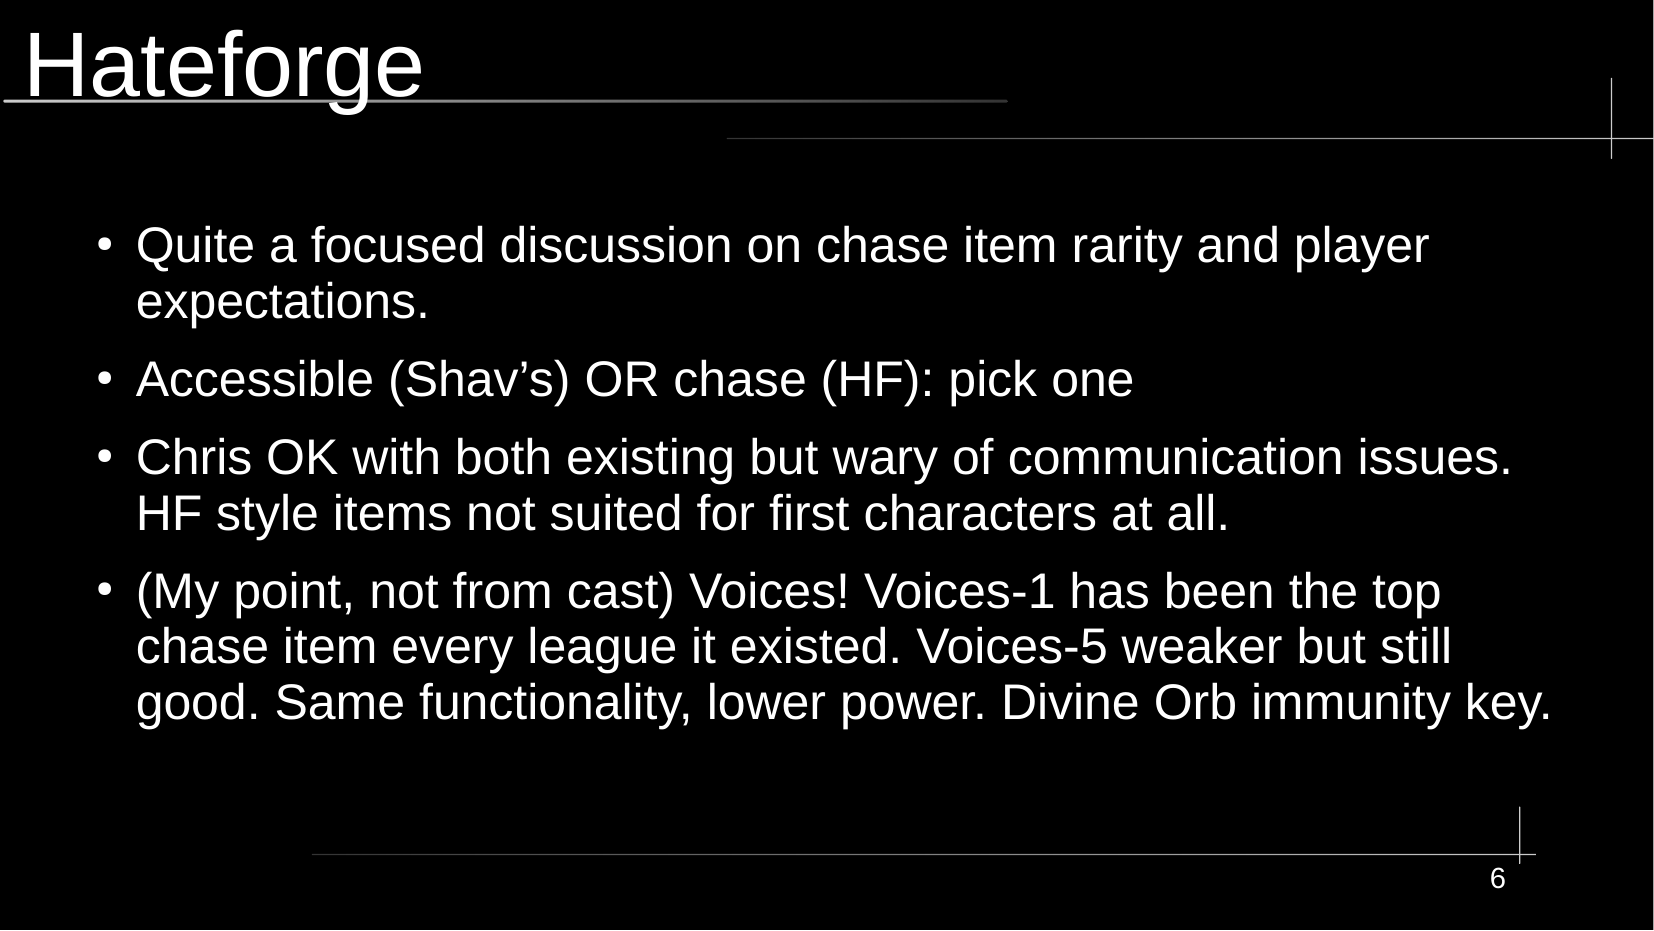

# Hateforge
Quite a focused discussion on chase item rarity and player expectations.
Accessible (Shav’s) OR chase (HF): pick one
Chris OK with both existing but wary of communication issues. HF style items not suited for first characters at all.
(My point, not from cast) Voices! Voices-1 has been the top chase item every league it existed. Voices-5 weaker but still good. Same functionality, lower power. Divine Orb immunity key.
6